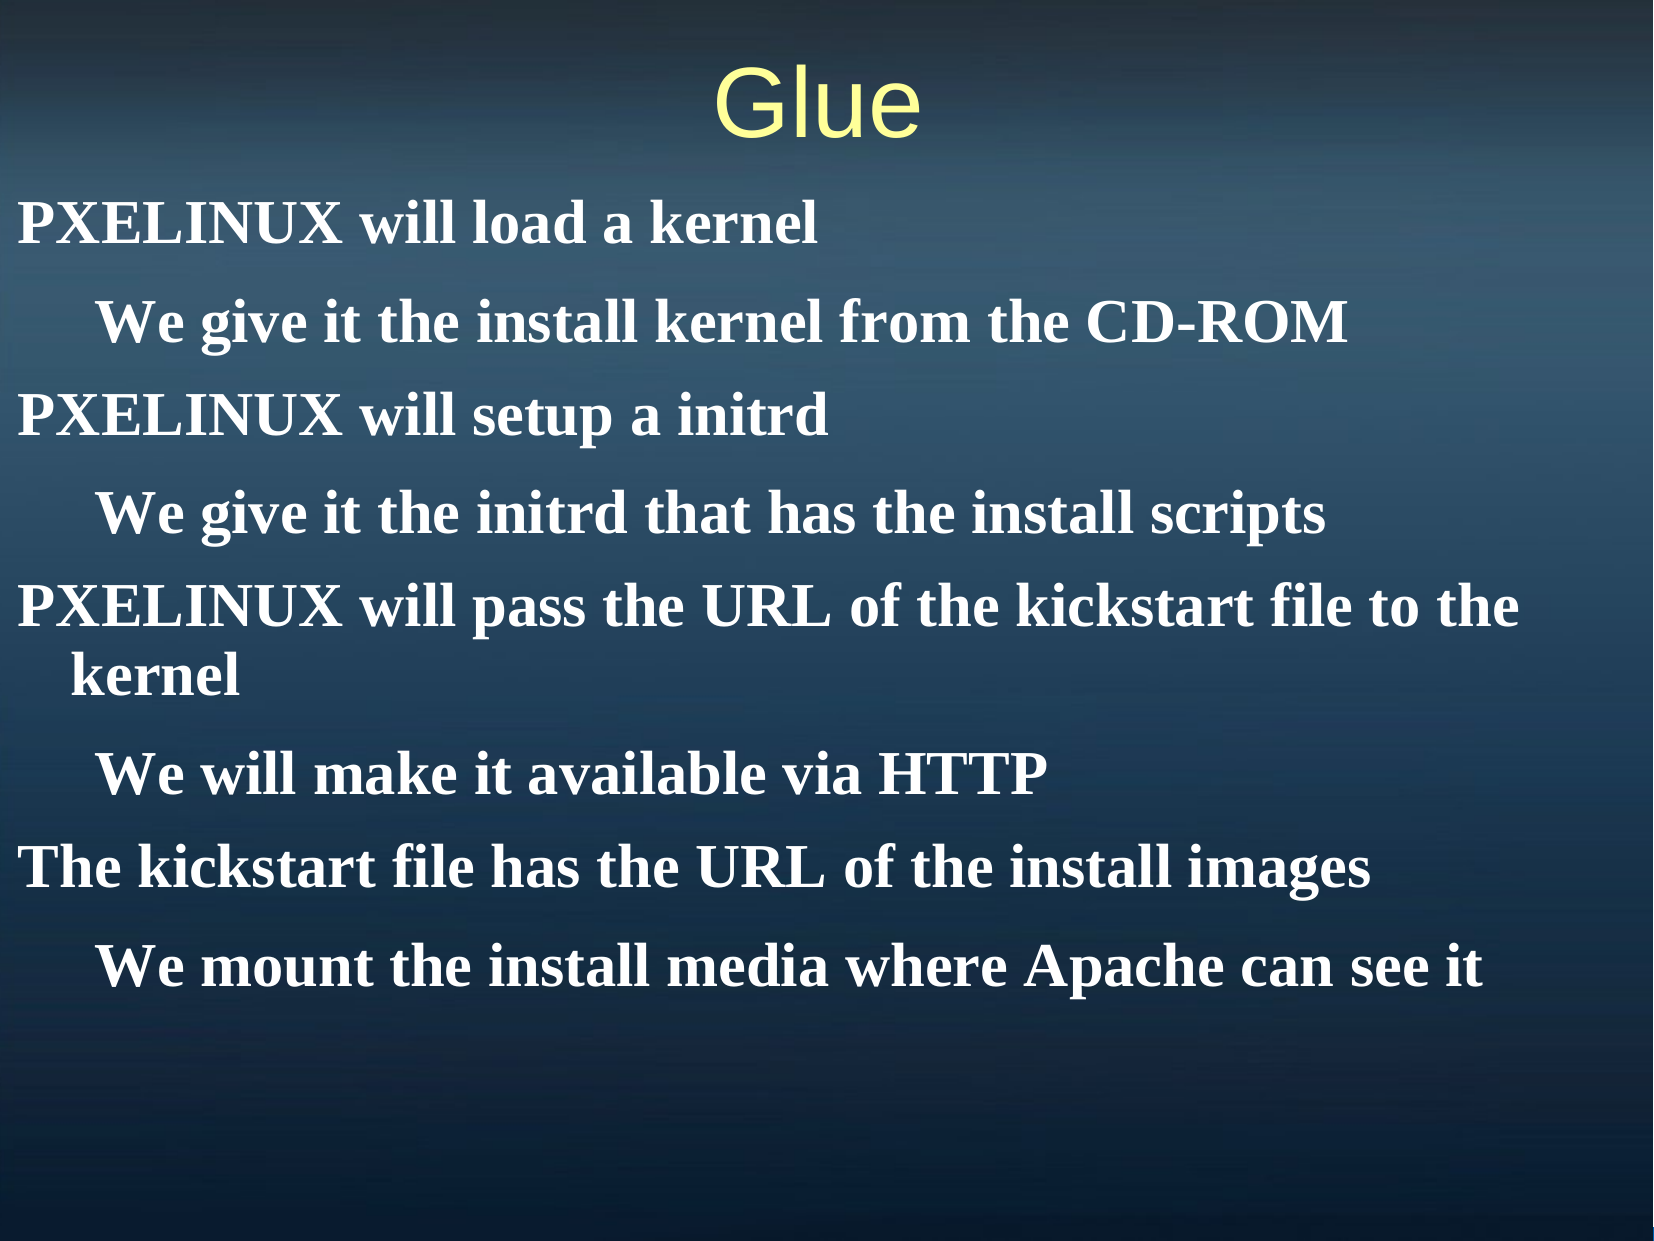

# Glue
PXELINUX will load a kernel
We give it the install kernel from the CD-ROM
PXELINUX will setup a initrd
We give it the initrd that has the install scripts
PXELINUX will pass the URL of the kickstart file to the kernel
We will make it available via HTTP
The kickstart file has the URL of the install images
We mount the install media where Apache can see it